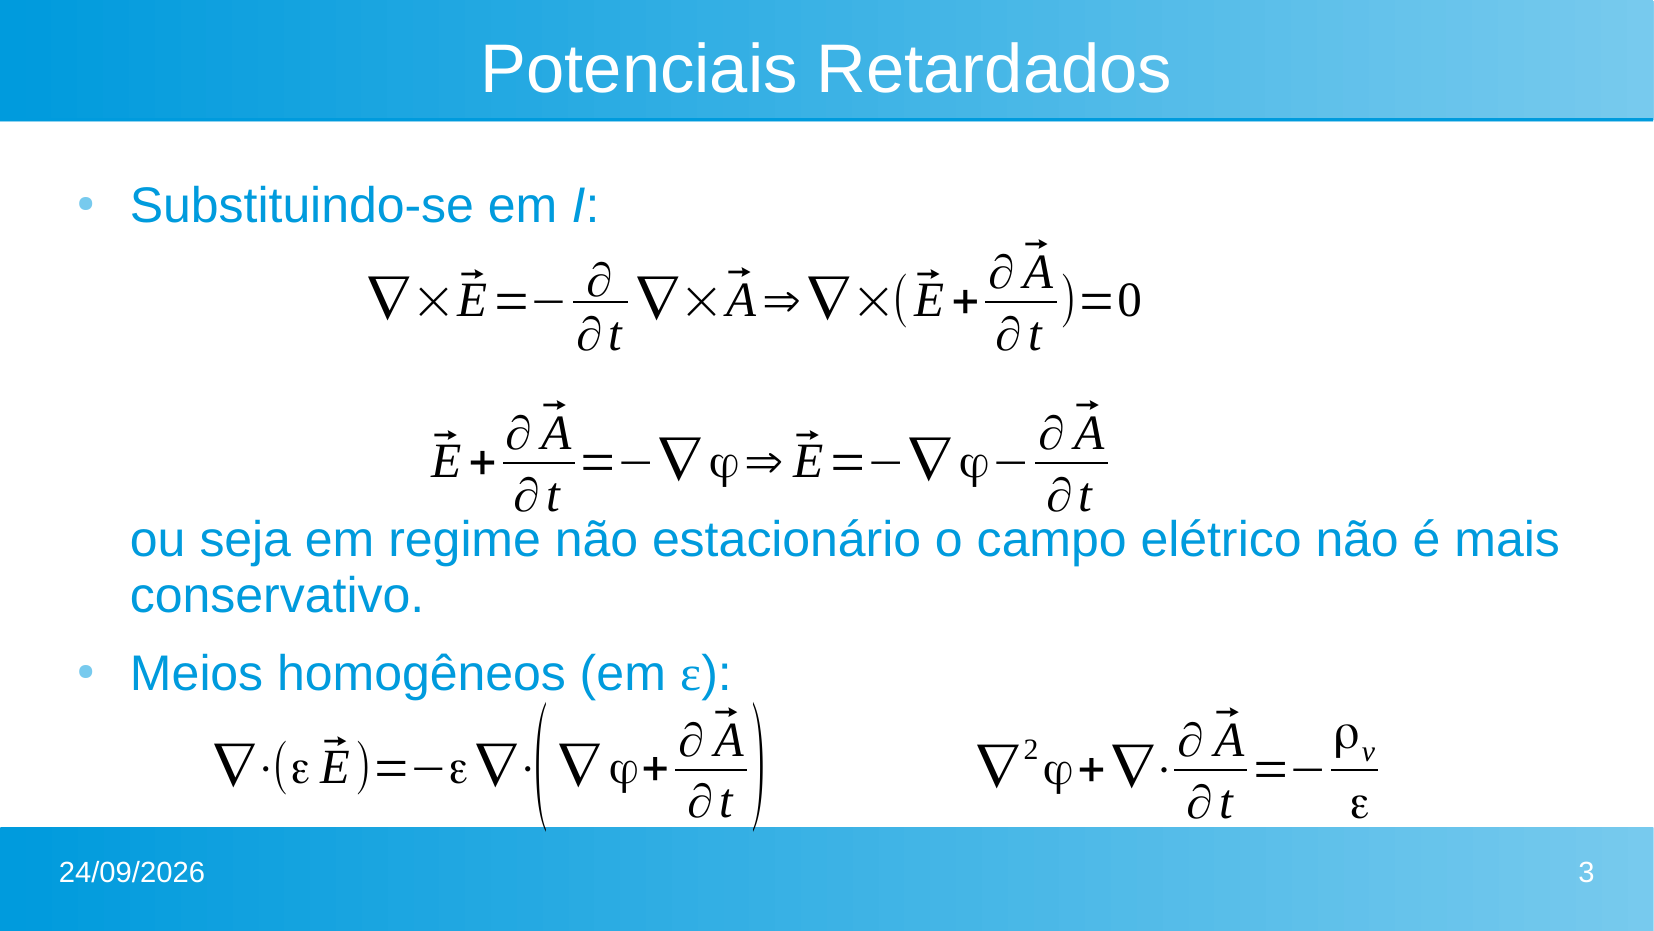

# Potenciais Retardados
Substituindo-se em I:
ou seja em regime não estacionário o campo elétrico não é mais conservativo.
Meios homogêneos (em ε):
3